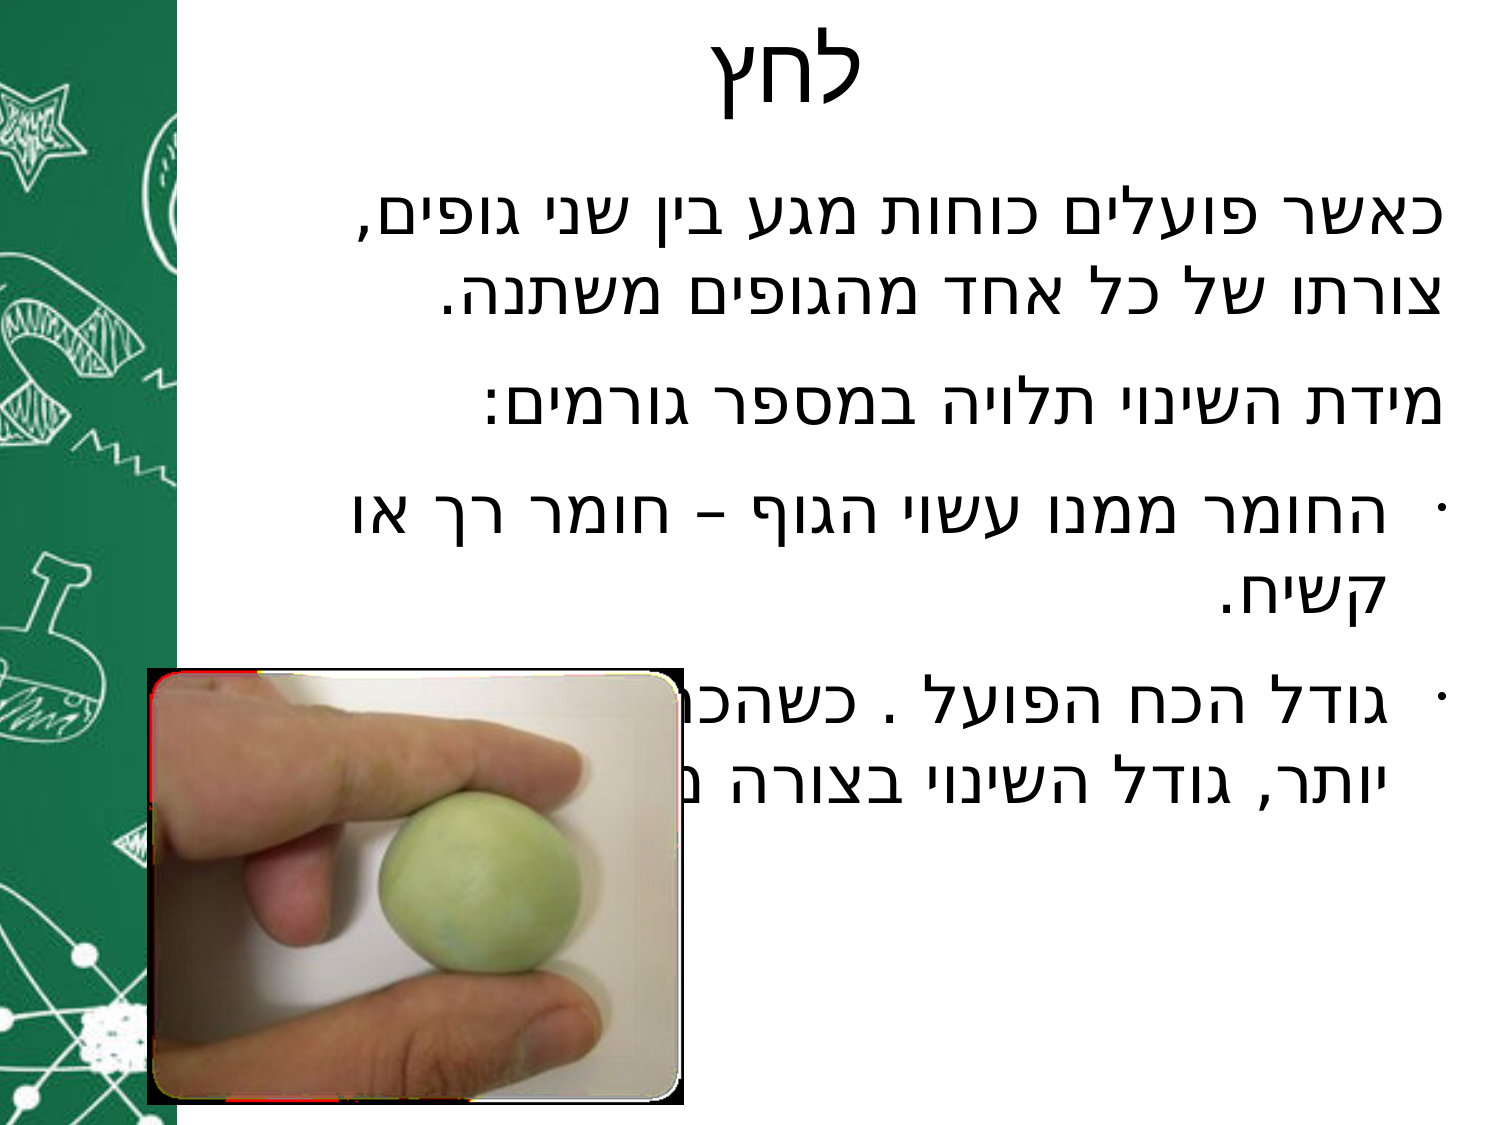

# לחץ
כאשר פועלים כוחות מגע בין שני גופים, צורתו של כל אחד מהגופים משתנה.
מידת השינוי תלויה במספר גורמים:
החומר ממנו עשוי הגוף – חומר רך או קשיח.
גודל הכח הפועל . כשהכח הפועל חזק יותר, גודל השינוי בצורה משמעותי יותר.